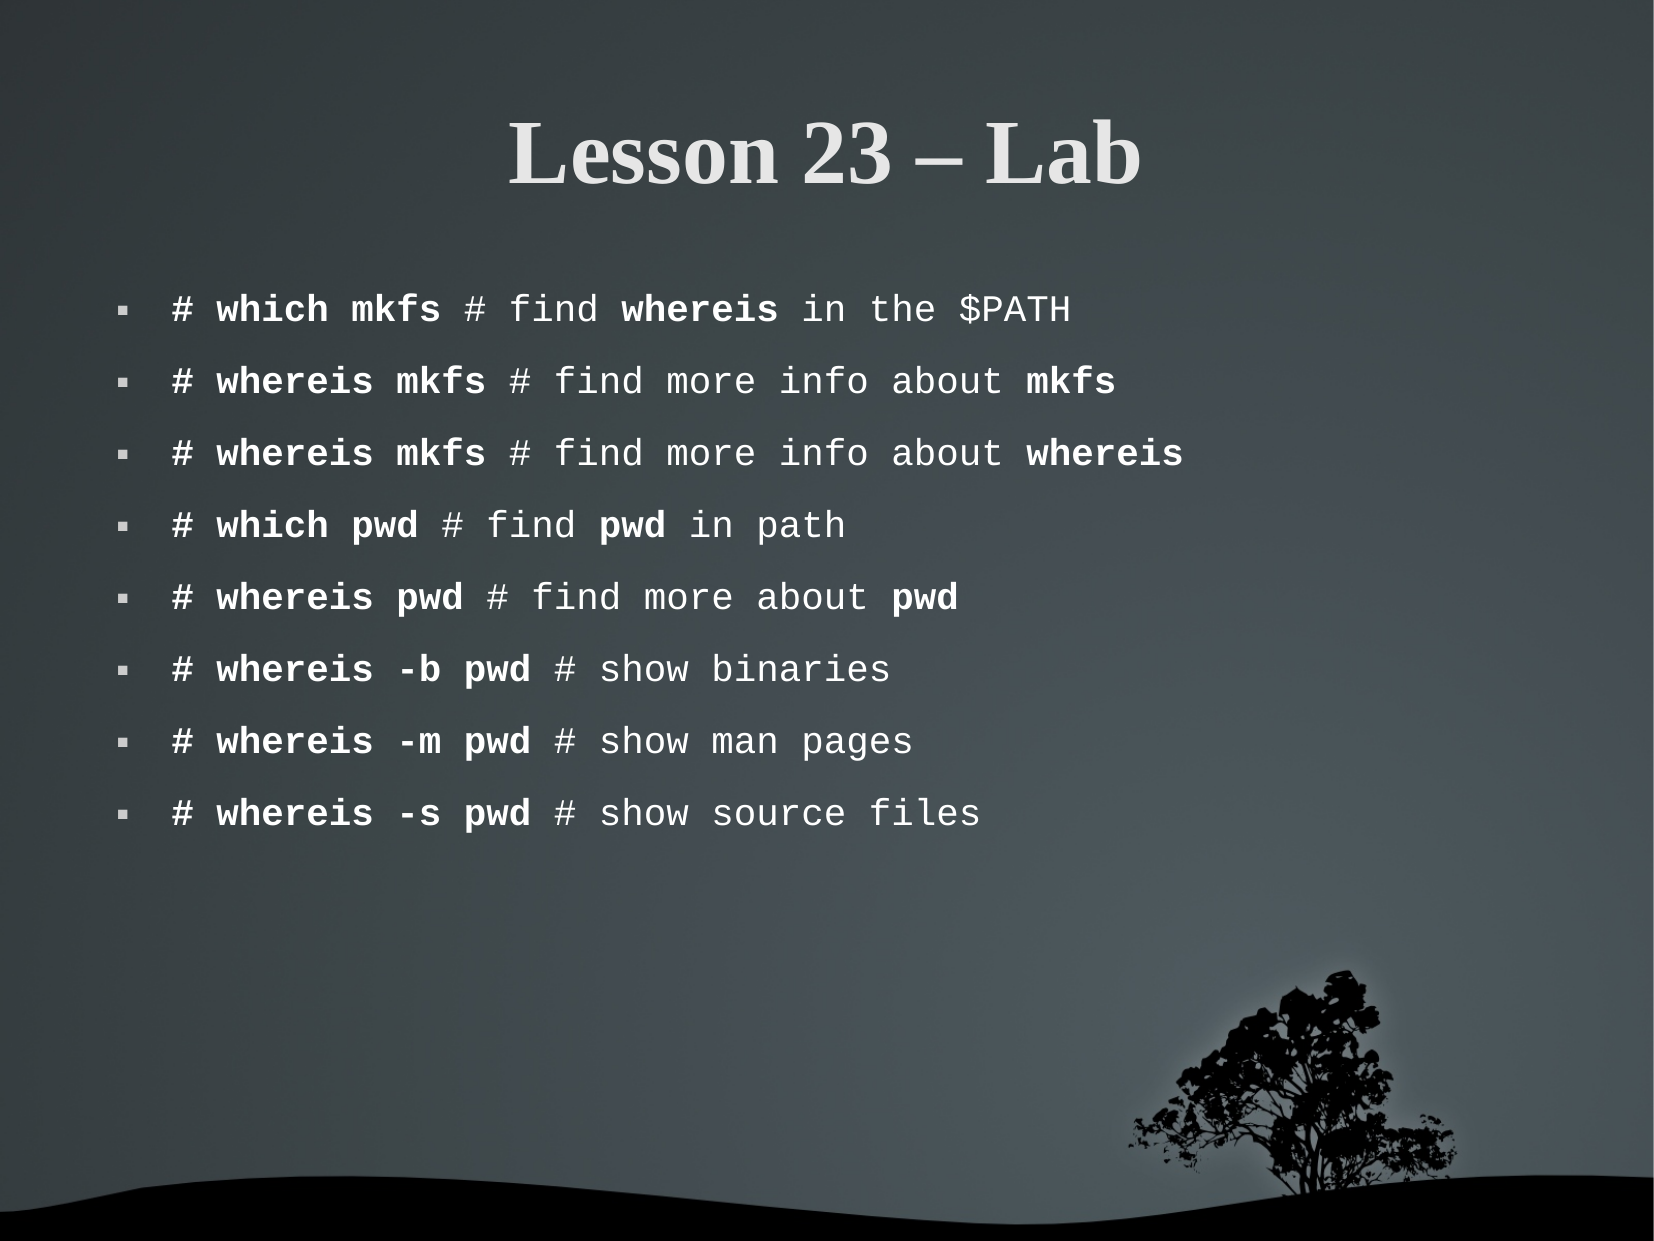

Lesson 23 – Lab
# # which mkfs # find whereis in the $PATH
# whereis mkfs # find more info about mkfs
# whereis mkfs # find more info about whereis
# which pwd # find pwd in path
# whereis pwd # find more about pwd
# whereis -b pwd # show binaries
# whereis -m pwd # show man pages
# whereis -s pwd # show source files